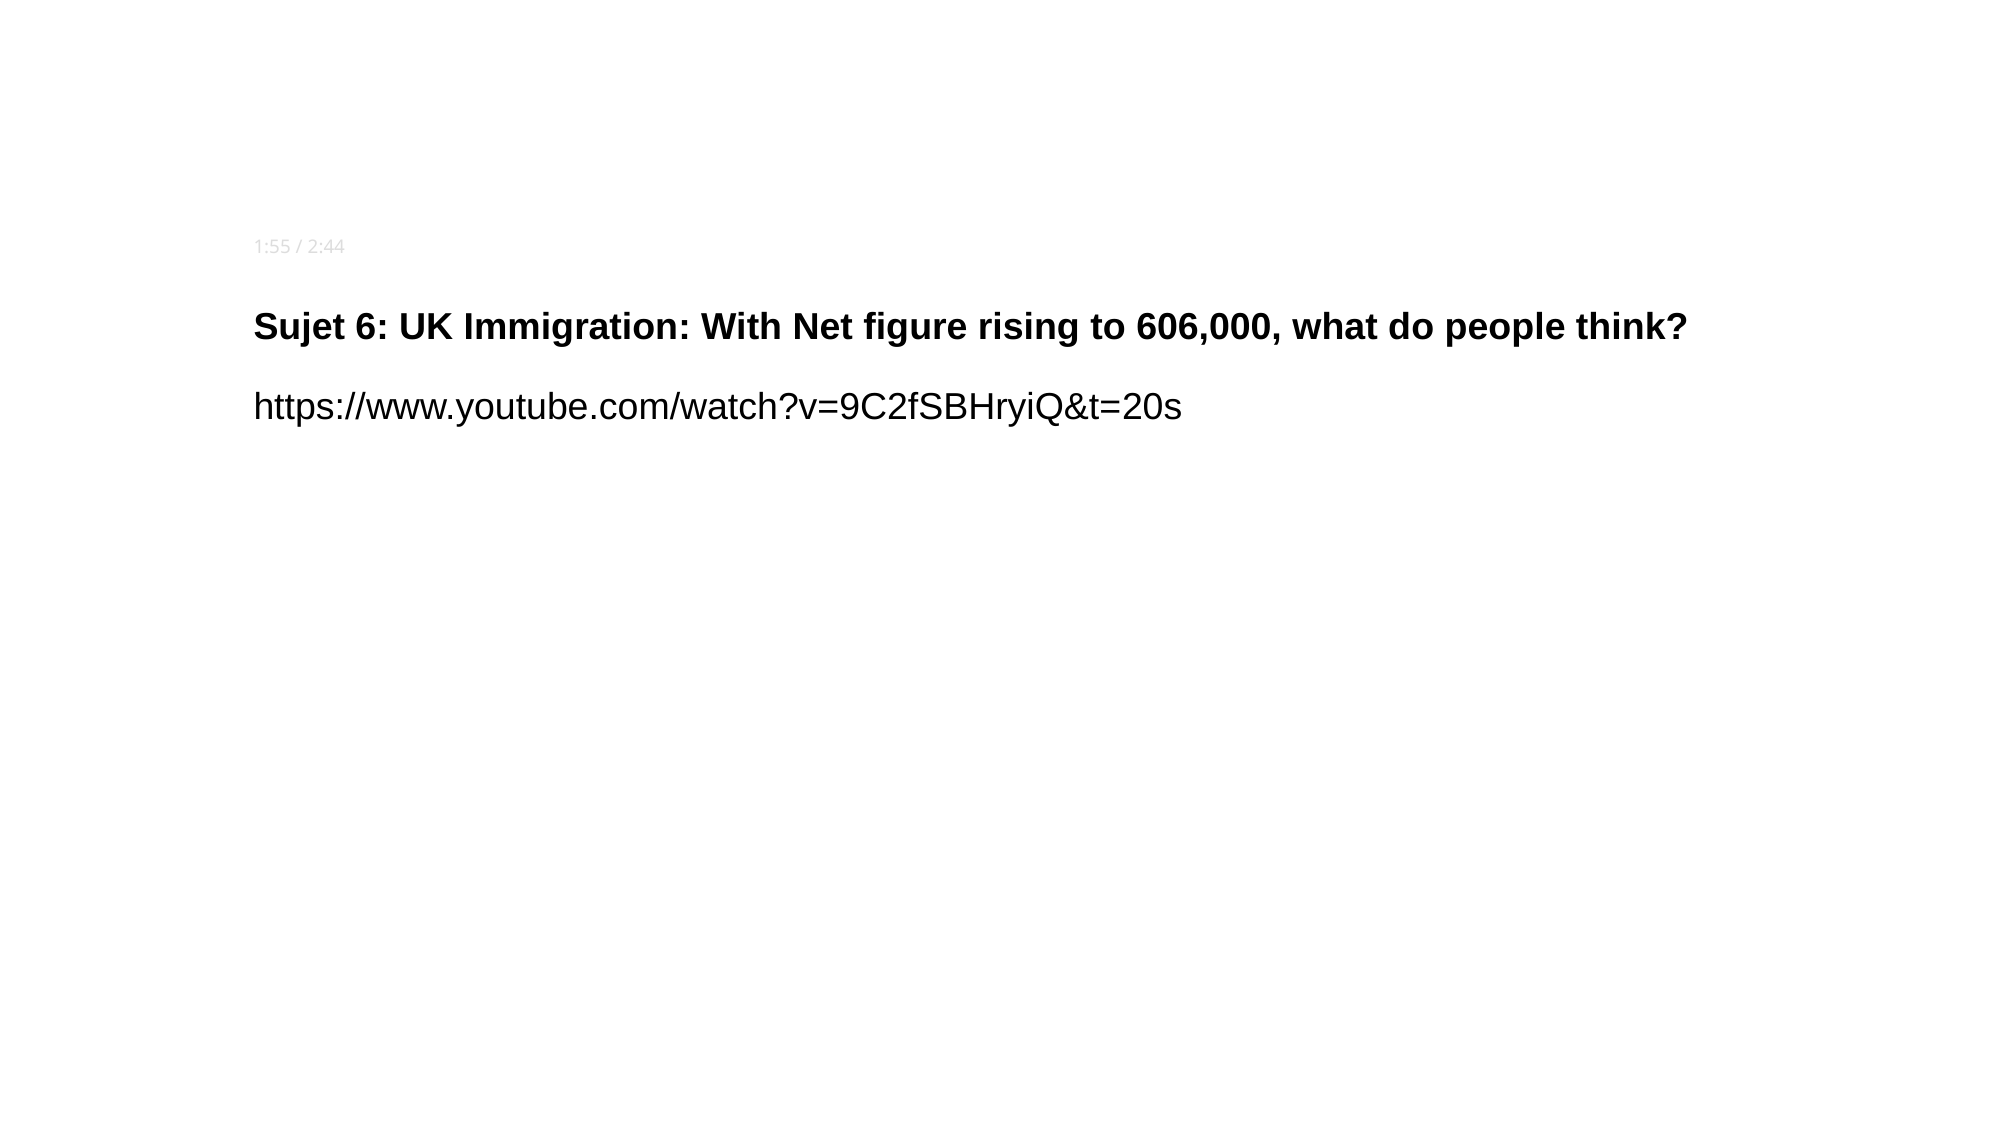

1:55 / 2:44
Sujet 6: UK Immigration: With Net figure rising to 606,000, what do people think?
https://www.youtube.com/watch?v=9C2fSBHryiQ&t=20s